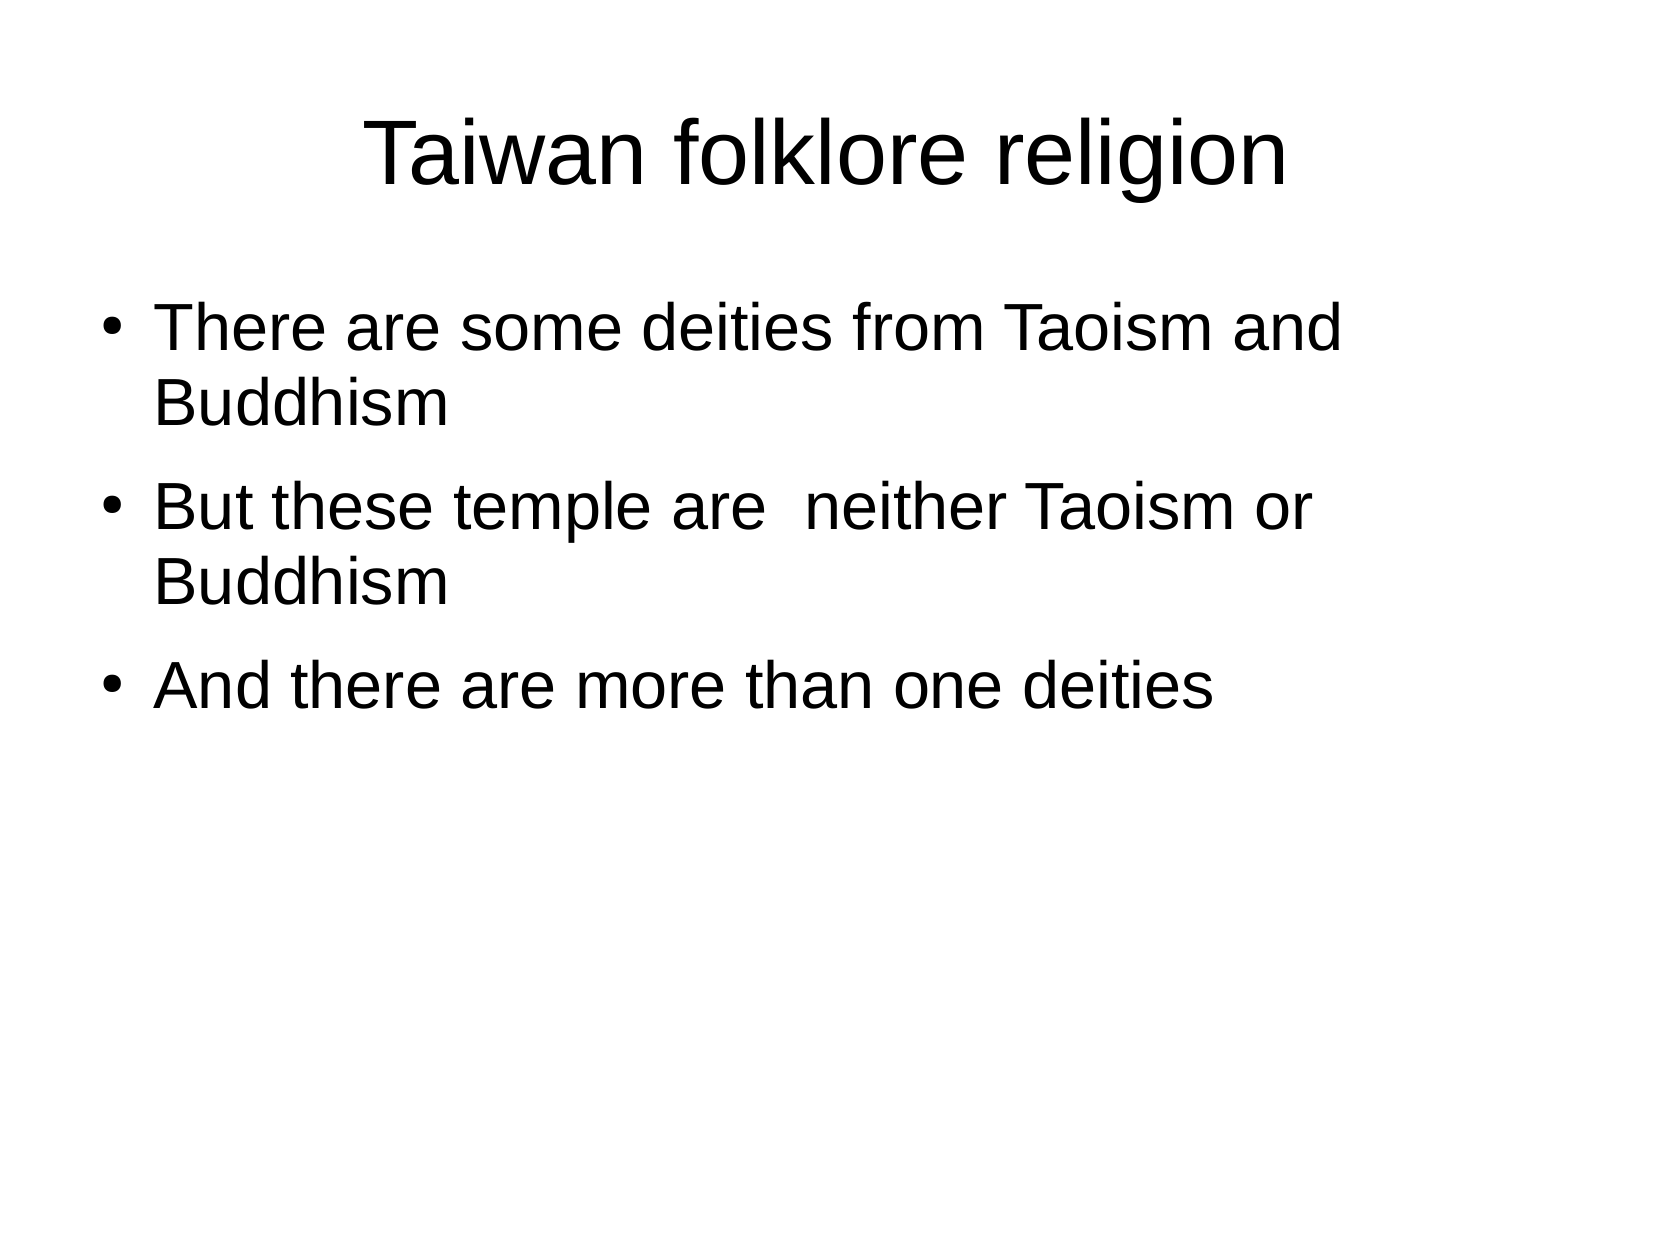

# Taiwan folklore religion
There are some deities from Taoism and Buddhism
But these temple are neither Taoism or Buddhism
And there are more than one deities